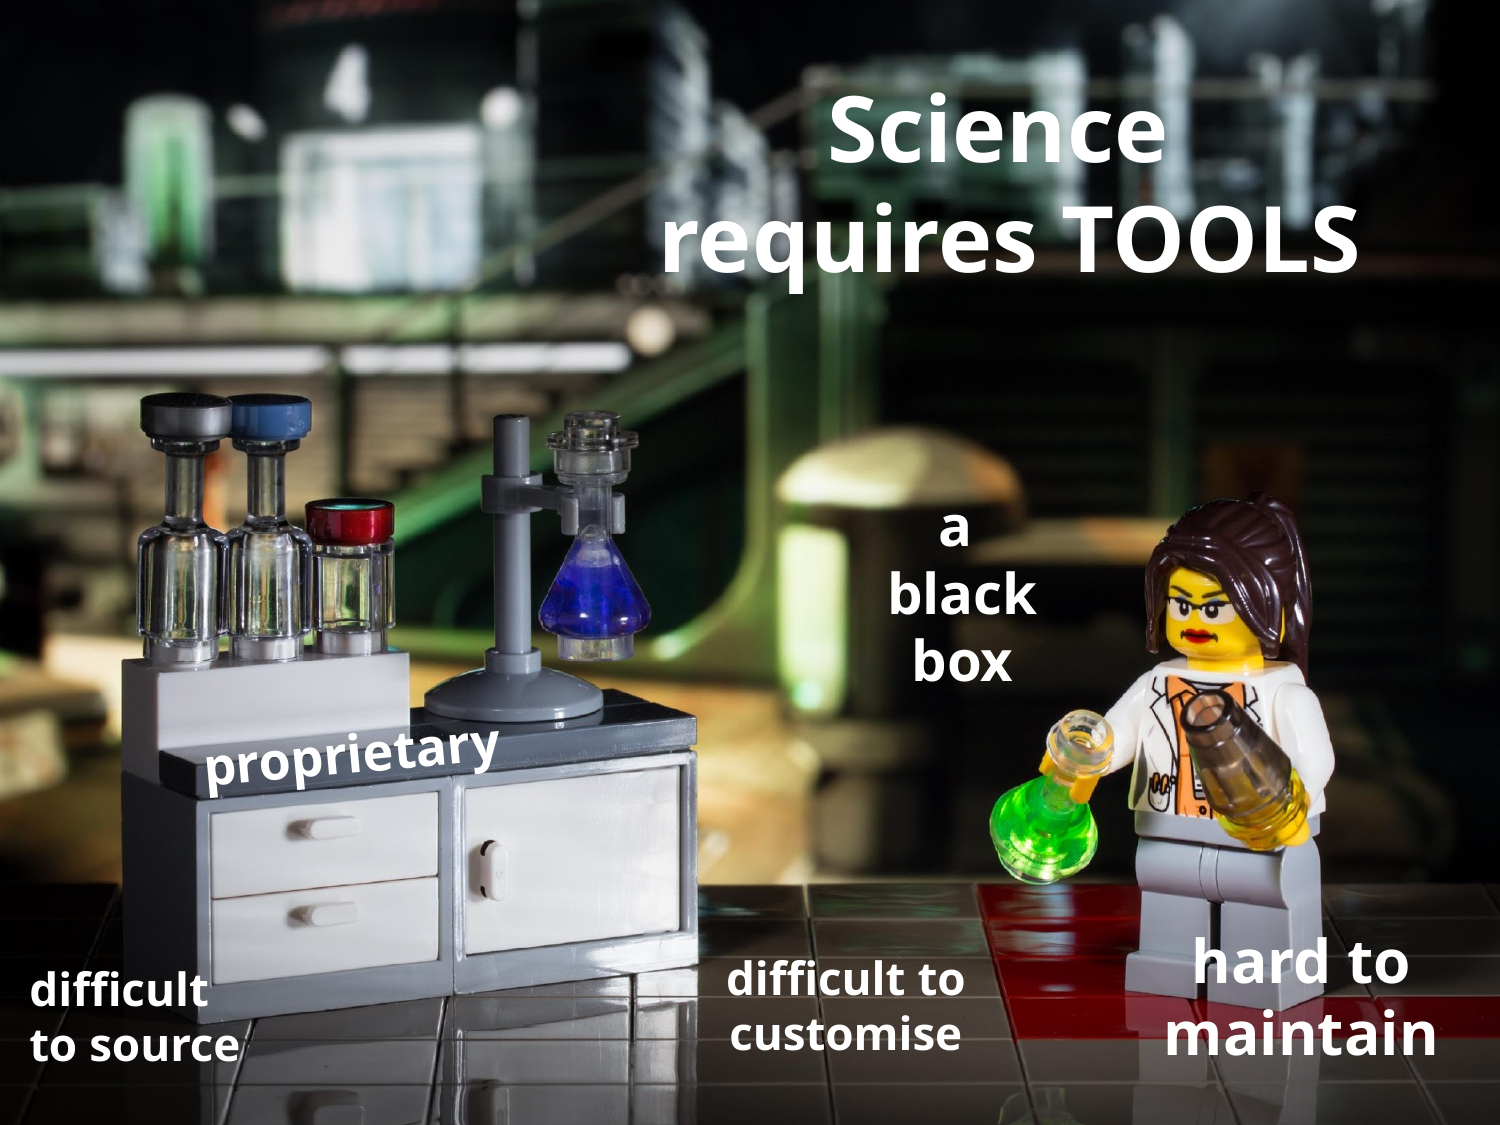

Science
requires TOOLS
a
black box
proprietary
hard to
maintain
difficult to customise
difficult
to source